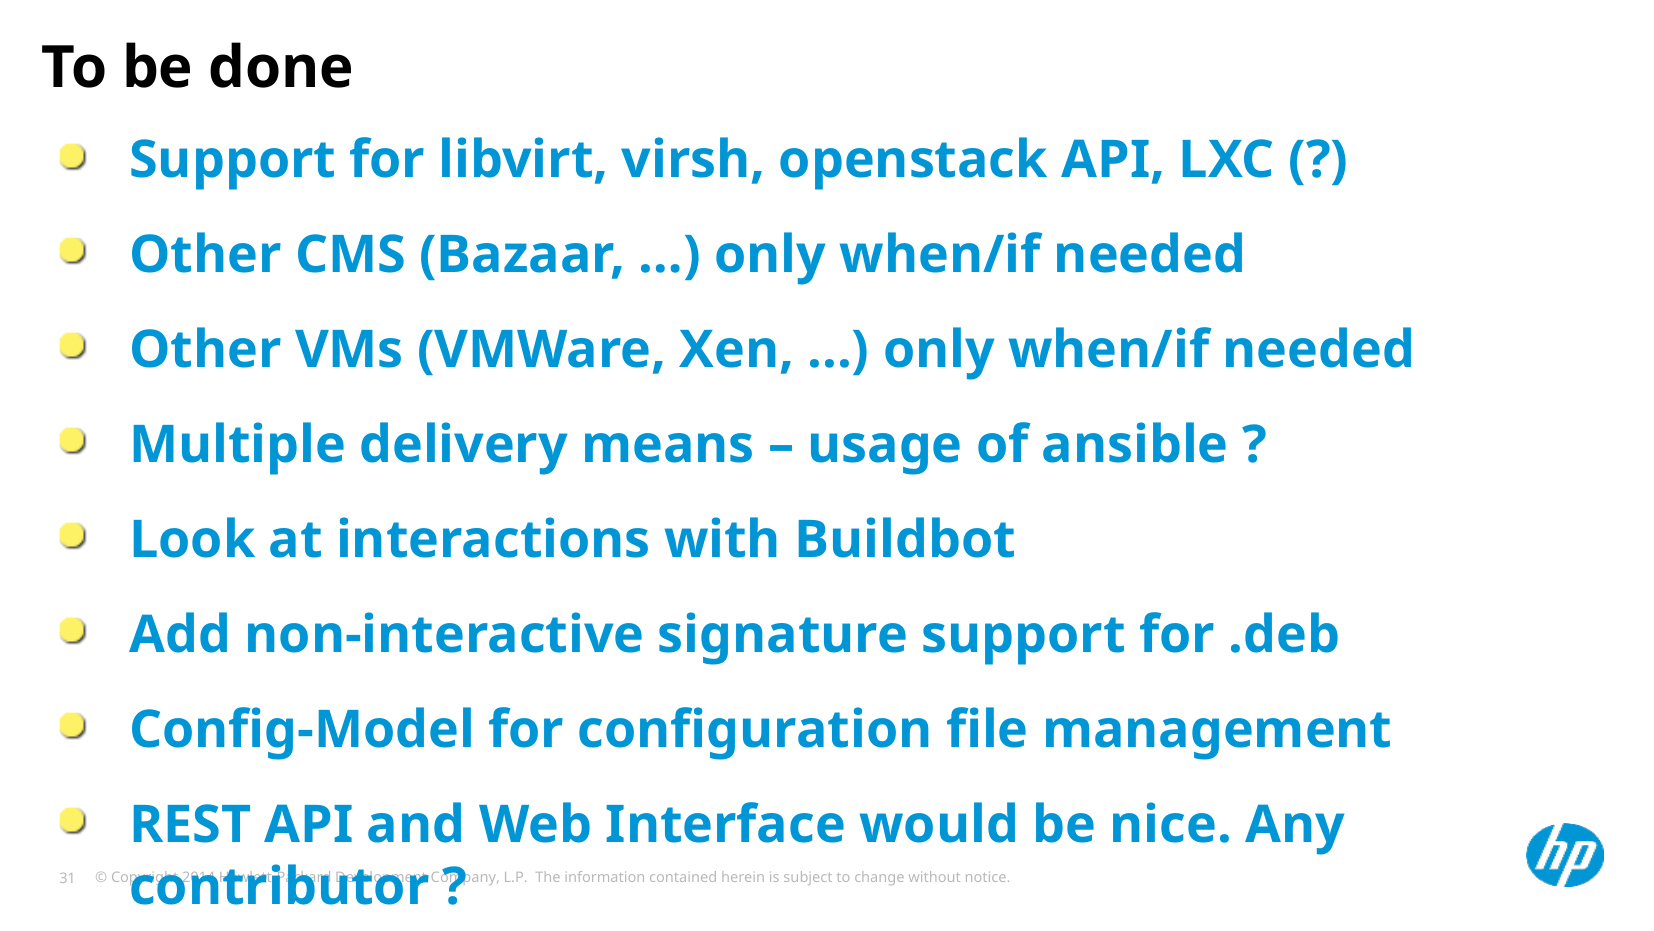

To be done
# Support for libvirt, virsh, openstack API, LXC (?)
Other CMS (Bazaar, …) only when/if needed
Other VMs (VMWare, Xen, ...) only when/if needed
Multiple delivery means – usage of ansible ?
Look at interactions with Buildbot
Add non-interactive signature support for .deb
Config-Model for configuration file management
REST API and Web Interface would be nice. Any contributor ?